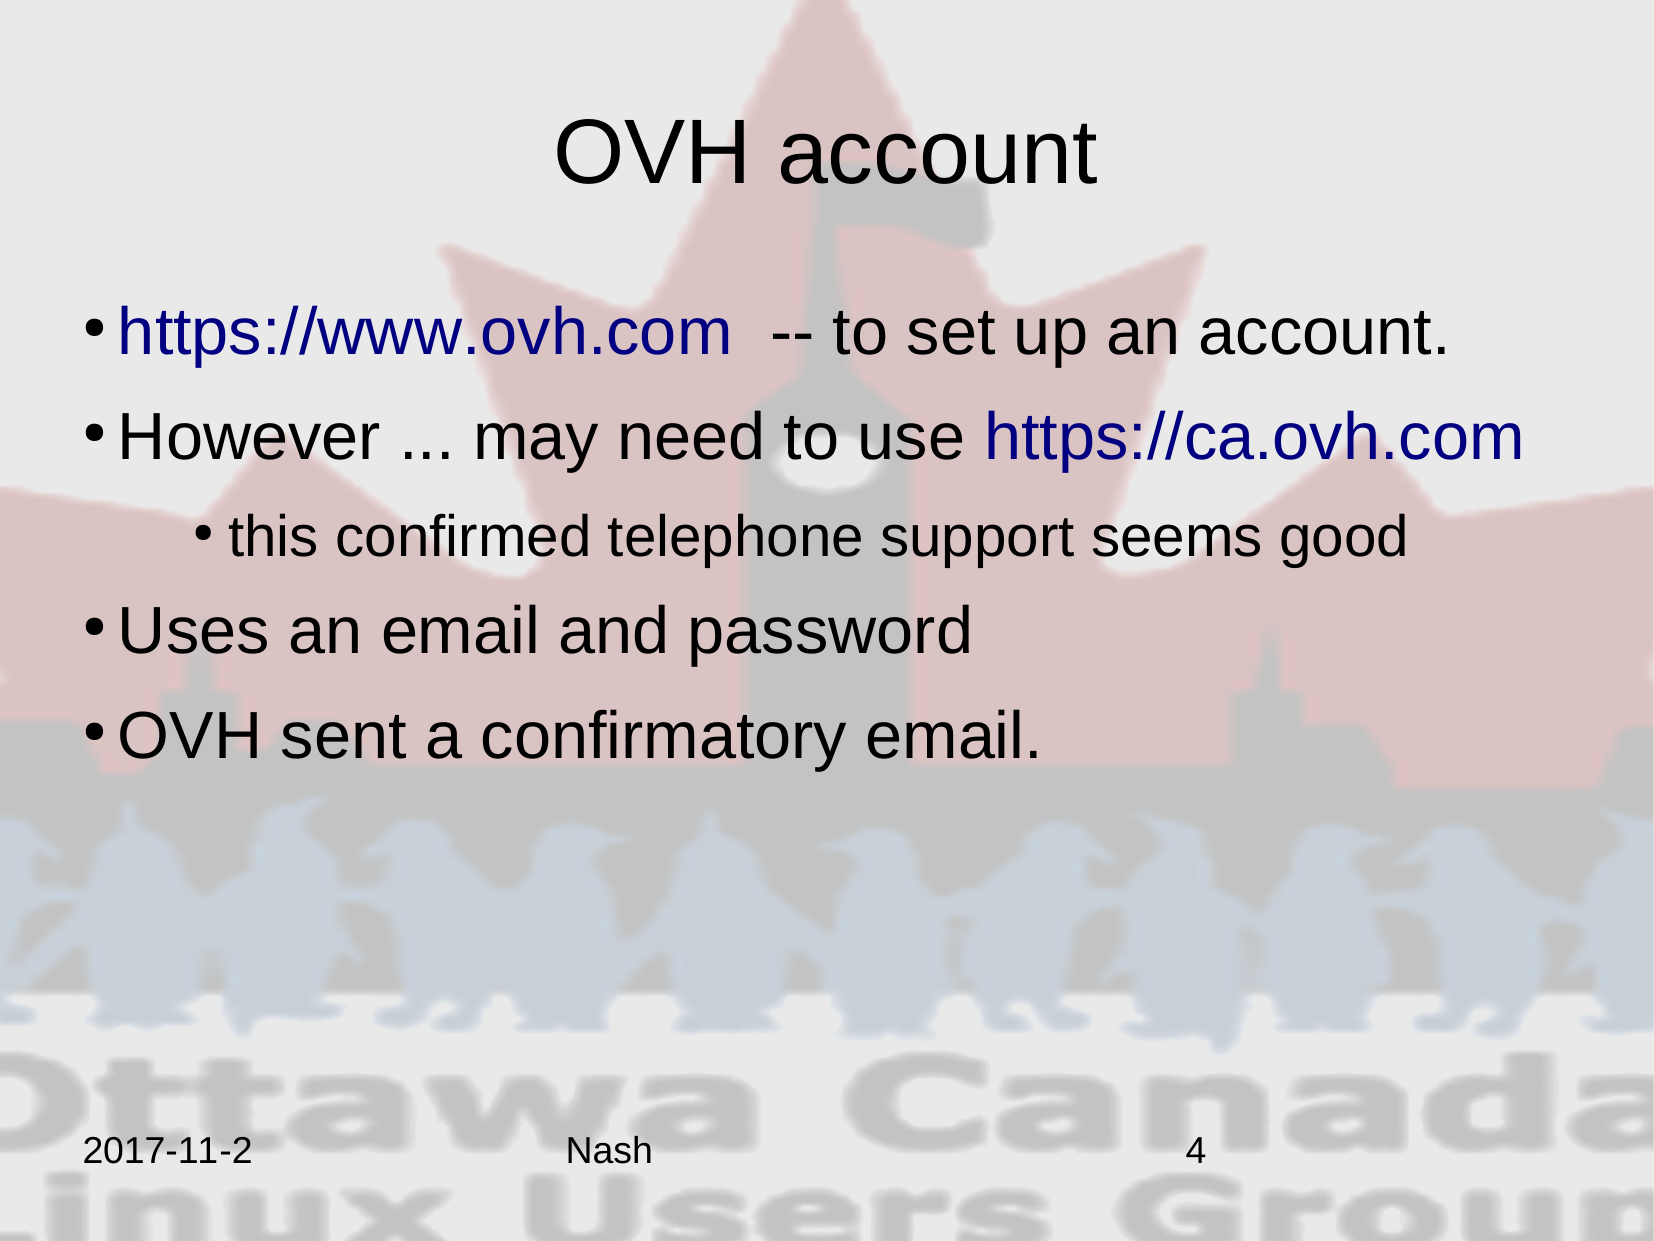

# OVH account
https://www.ovh.com -- to set up an account.
However ... may need to use https://ca.ovh.com
this confirmed telephone support seems good
Uses an email and password
OVH sent a confirmatory email.
4